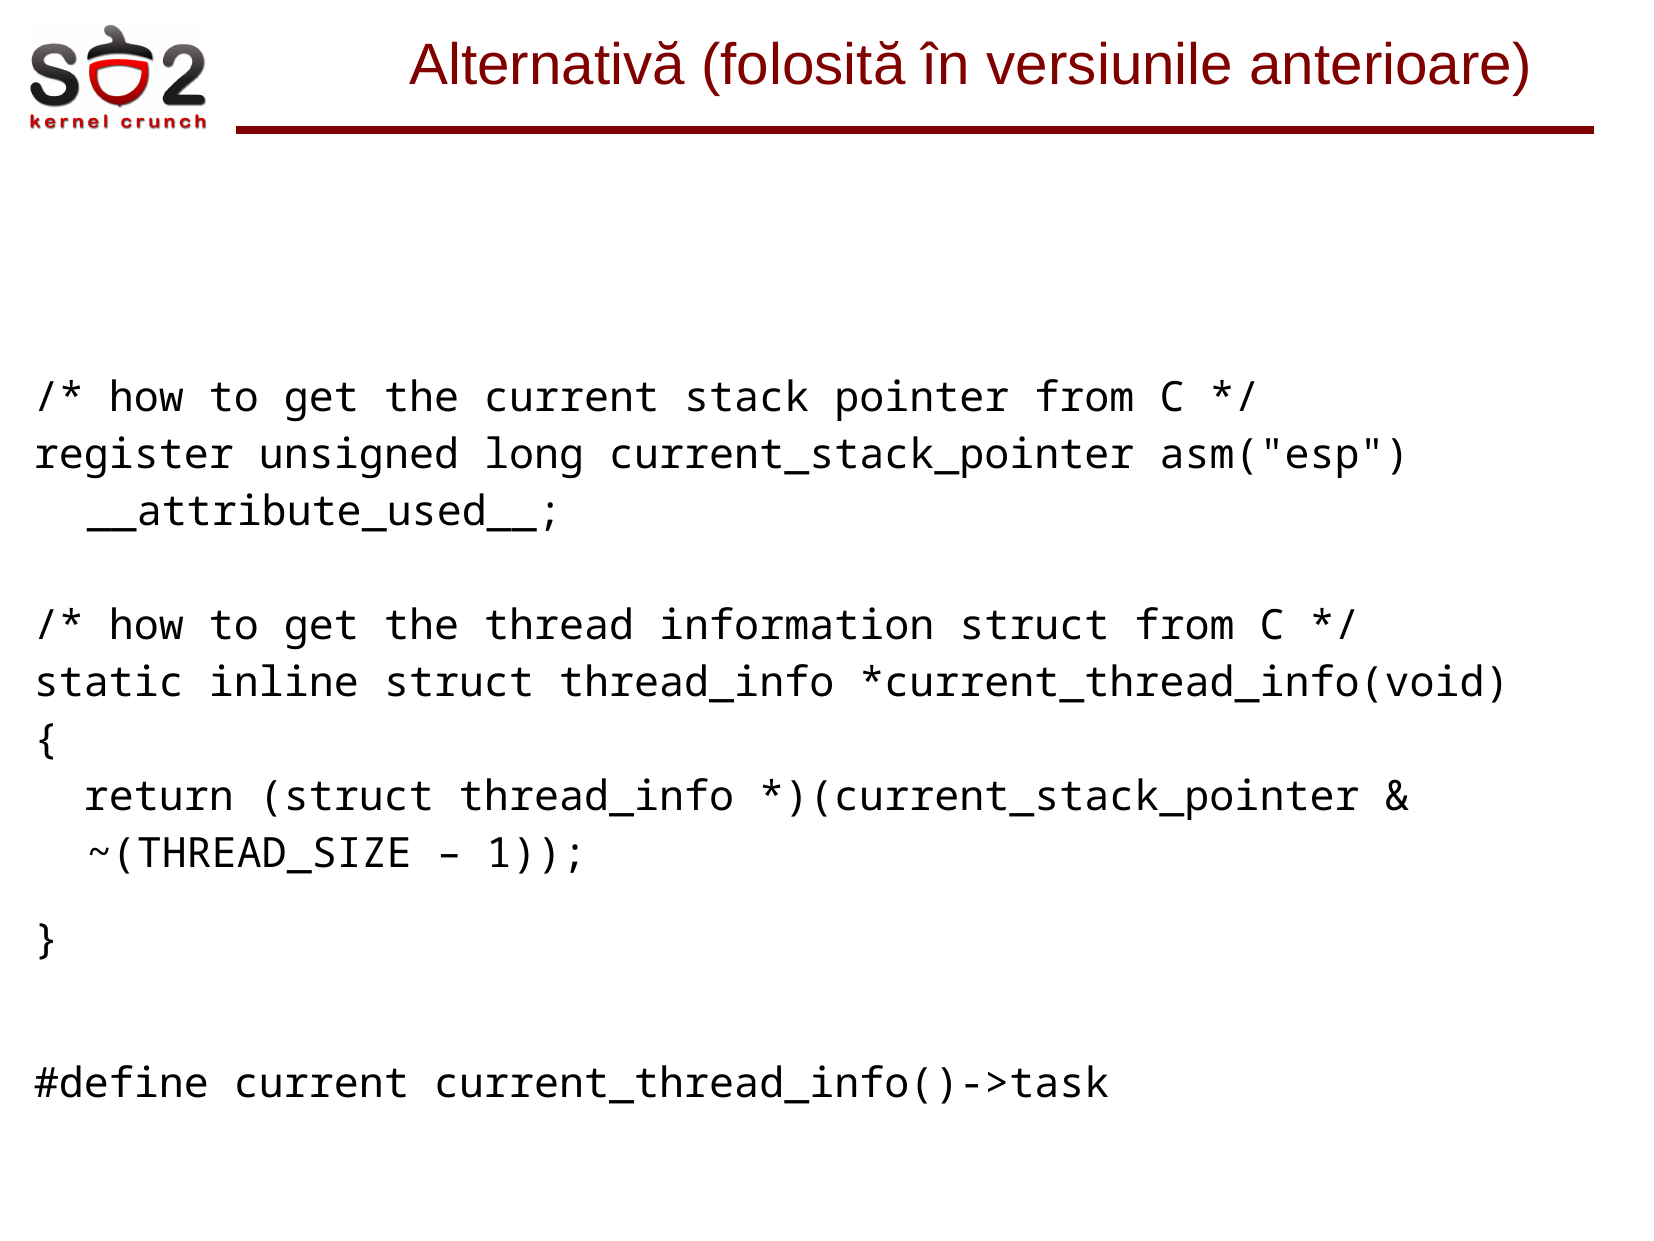

# Alternativă (folosită în versiunile anterioare)
/* how to get the current stack pointer from C */
register unsigned long current_stack_pointer asm("esp") __attribute_used__;
/* how to get the thread information struct from C */
static inline struct thread_info *current_thread_info(void)
{
 return (struct thread_info *)(current_stack_pointer & ~(THREAD_SIZE – 1));
}
#define current current_thread_info()->task